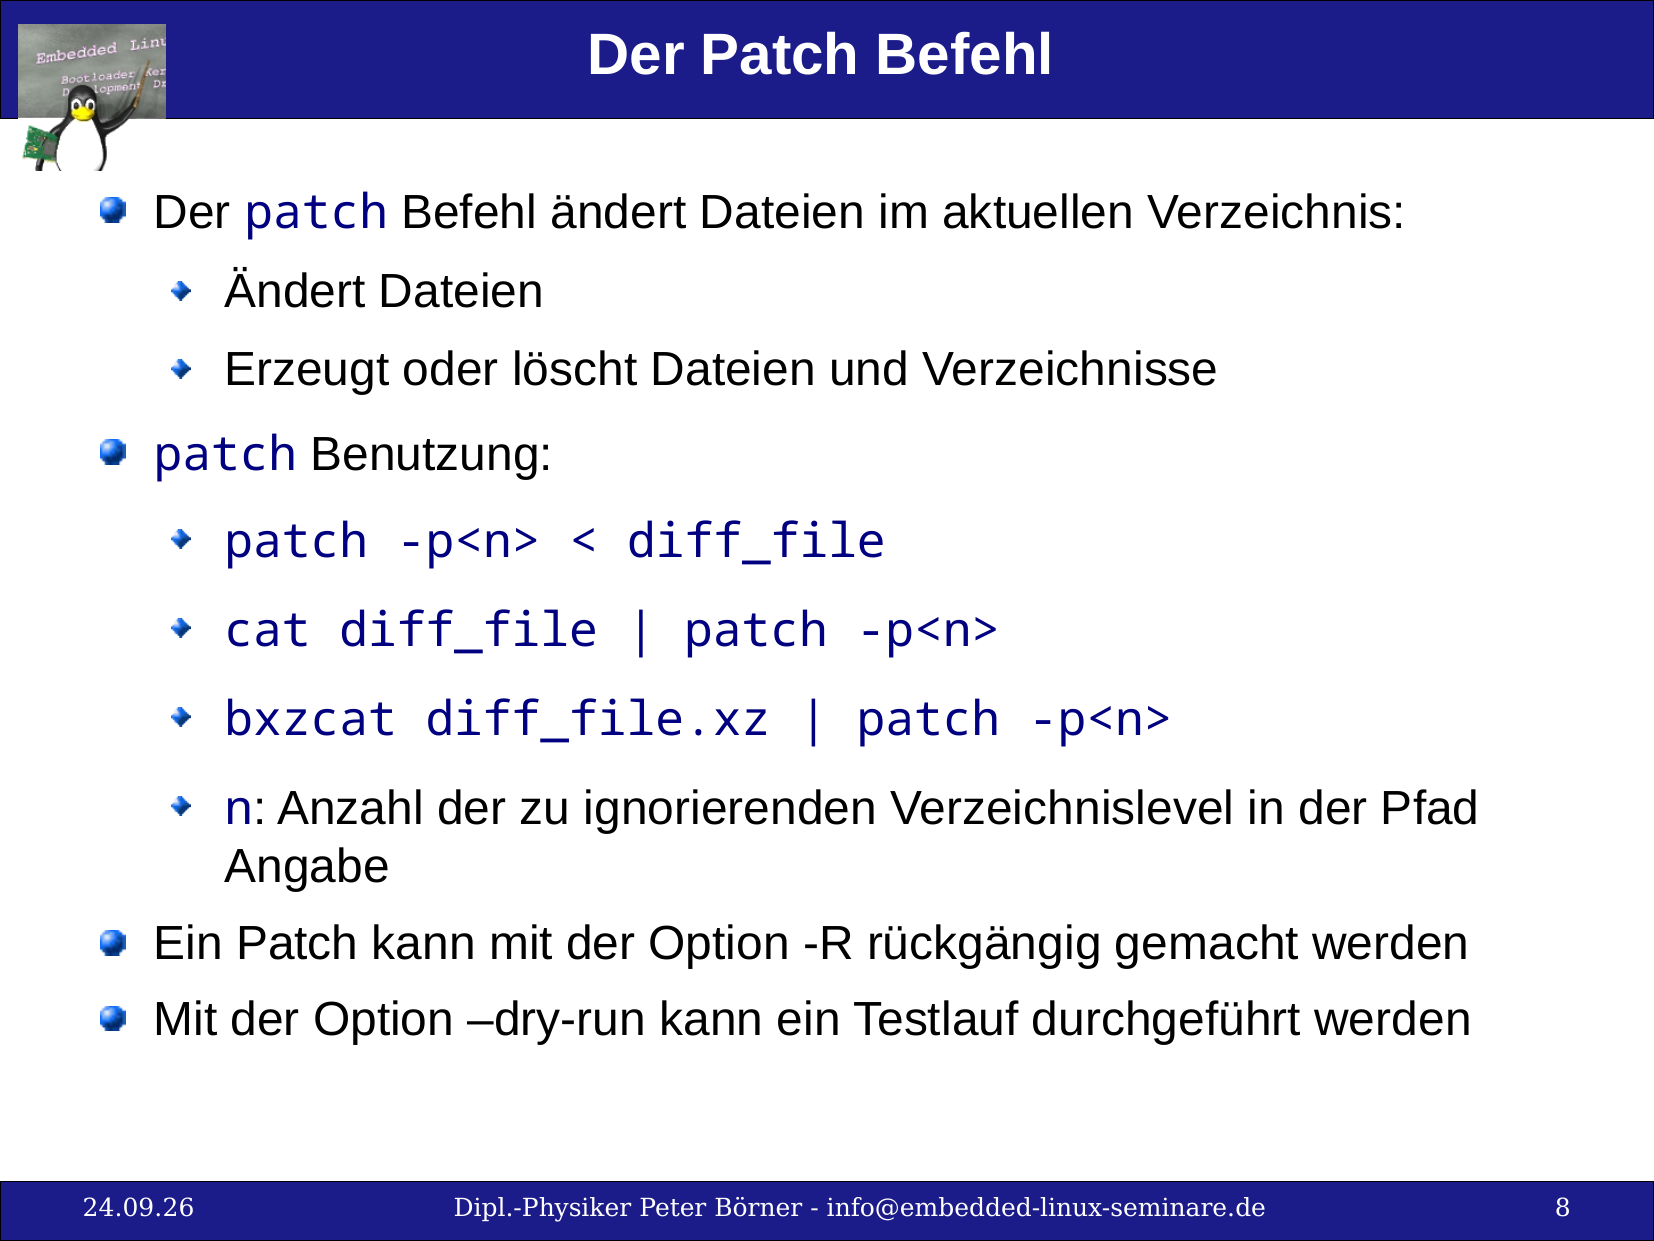

# Der Patch Befehl
Der patch Befehl ändert Dateien im aktuellen Verzeichnis:
Ändert Dateien
Erzeugt oder löscht Dateien und Verzeichnisse
patch Benutzung:
patch -p<n> < diff_file
cat diff_file | patch -p<n>
bxzcat diff_file.xz | patch -p<n>
n: Anzahl der zu ignorierenden Verzeichnislevel in der Pfad Angabe
Ein Patch kann mit der Option -R rückgängig gemacht werden
Mit der Option –dry-run kann ein Testlauf durchgeführt werden
 Dipl.-Physiker Peter Börner - info@embedded-linux-seminare.de
8